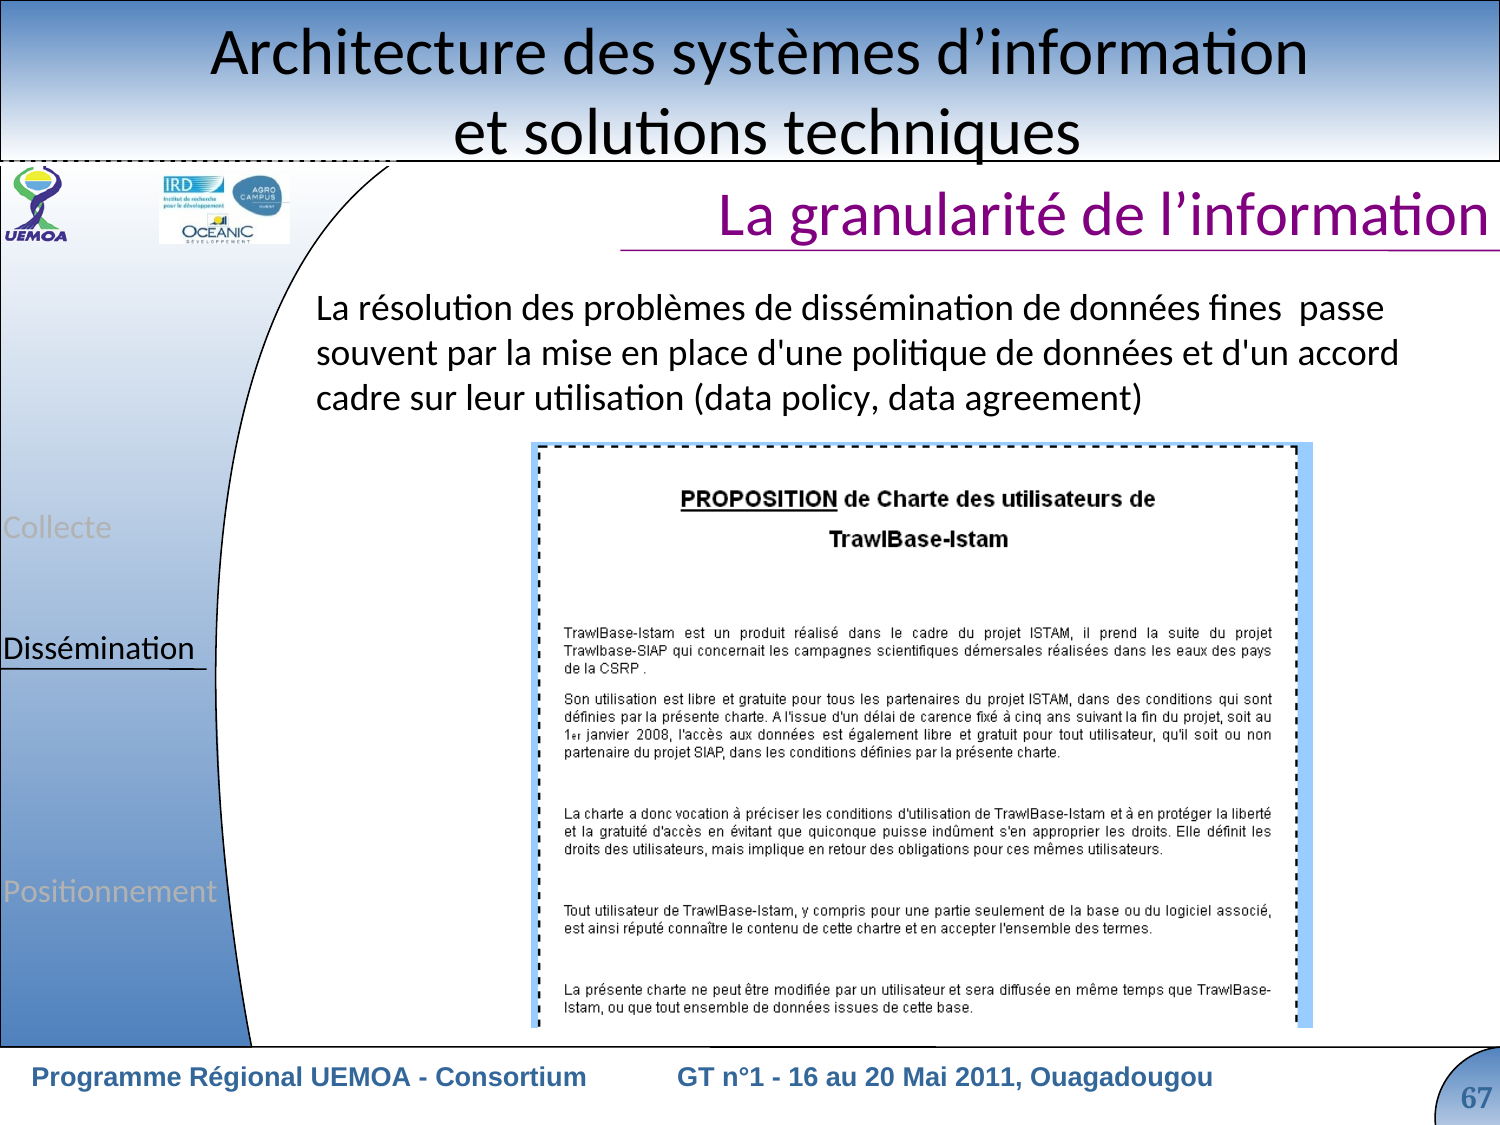

Architecture des systèmes d’information
et solutions techniques
La granularité de l’information
La résolution des problèmes de dissémination de données fines passe souvent par la mise en place d'une politique de données et d'un accord cadre sur leur utilisation (data policy, data agreement)
Collecte
Dissémination
Positionnement